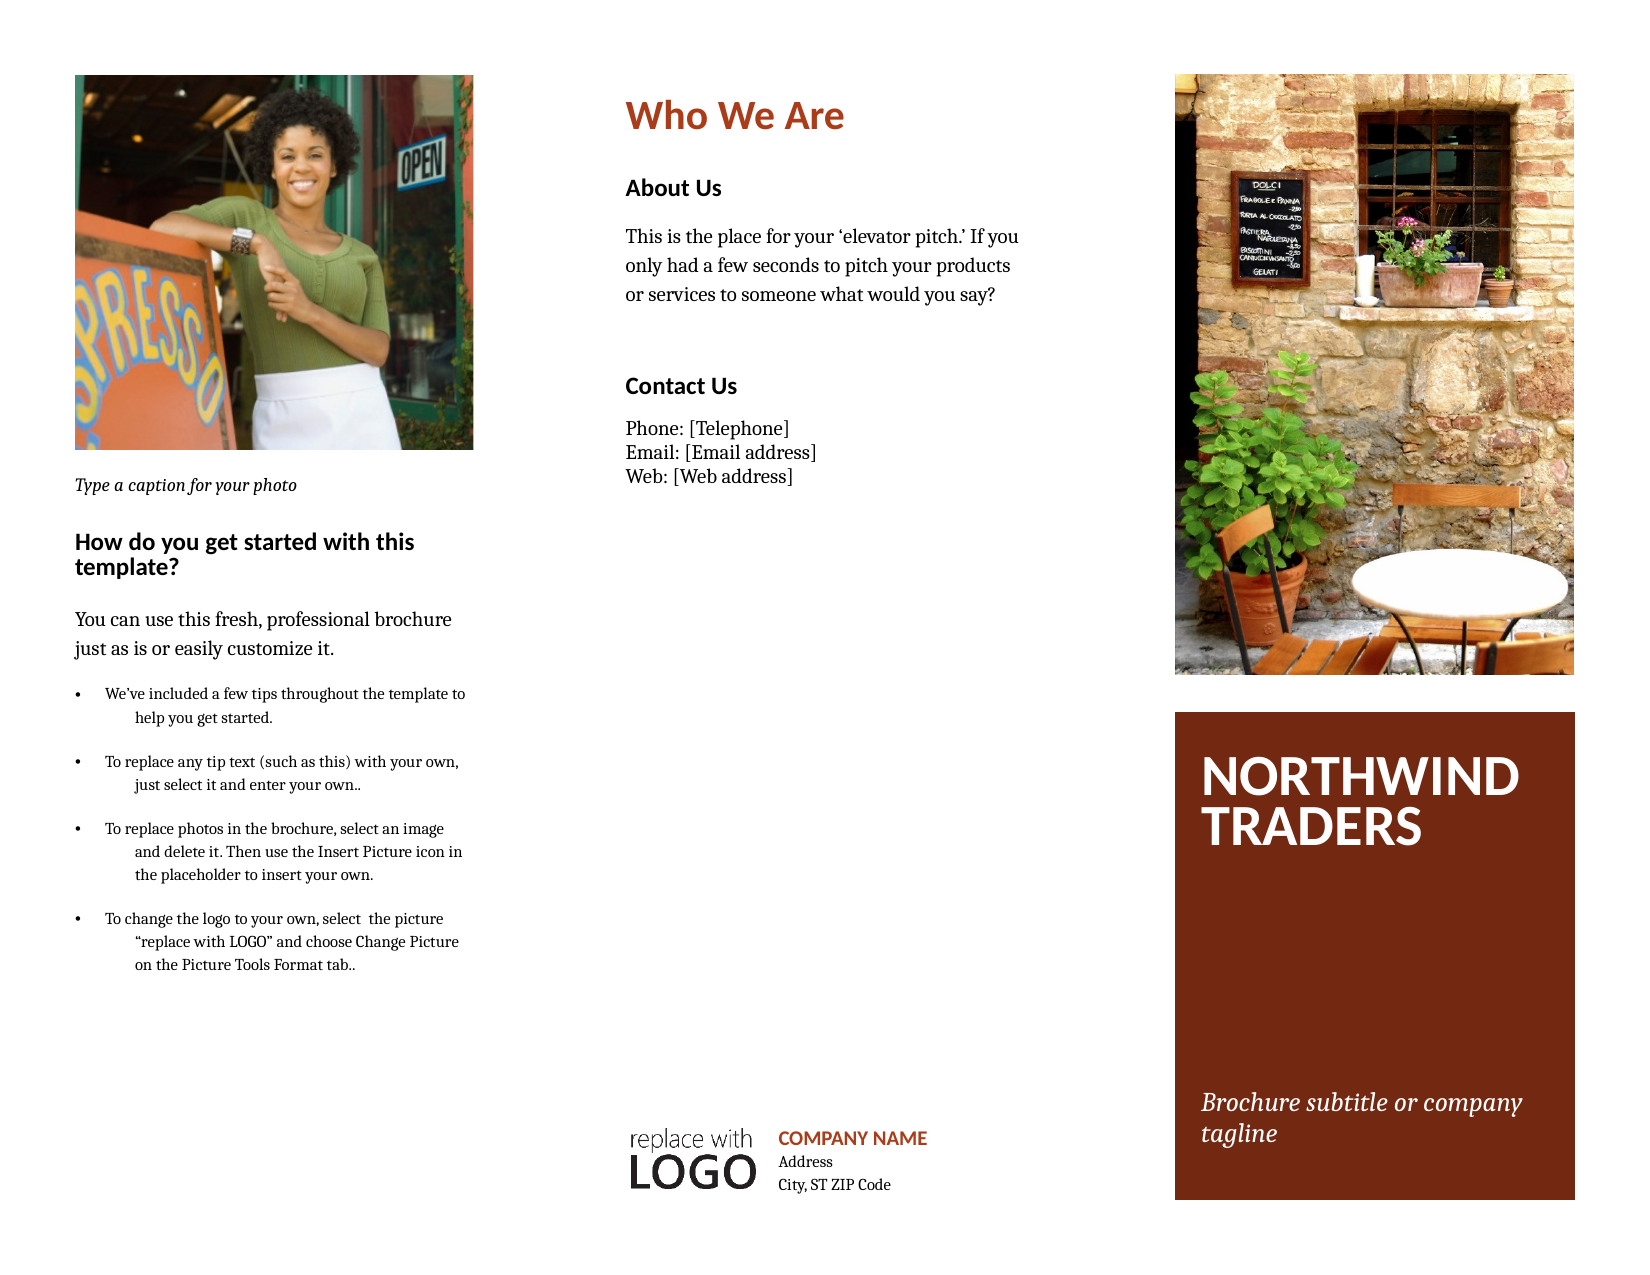

Who We Are
About Us
This is the place for your ‘elevator pitch.’ If you only had a few seconds to pitch your products or services to someone what would you say?
Contact Us
Phone: [Telephone]
Email: [Email address]
Web: [Web address]
# Type a caption for your photo
How do you get started with this template?
You can use this fresh, professional brochure just as is or easily customize it.
We’ve included a few tips throughout the template to help you get started.
To replace any tip text (such as this) with your own, just select it and enter your own..
To replace photos in the brochure, select an image and delete it. Then use the Insert Picture icon in the placeholder to insert your own.
To change the logo to your own, select the picture “replace with LOGO” and choose Change Picture on the Picture Tools Format tab..
Northwind traders
Brochure subtitle or company tagline
Company name
Address
City, ST ZIP Code